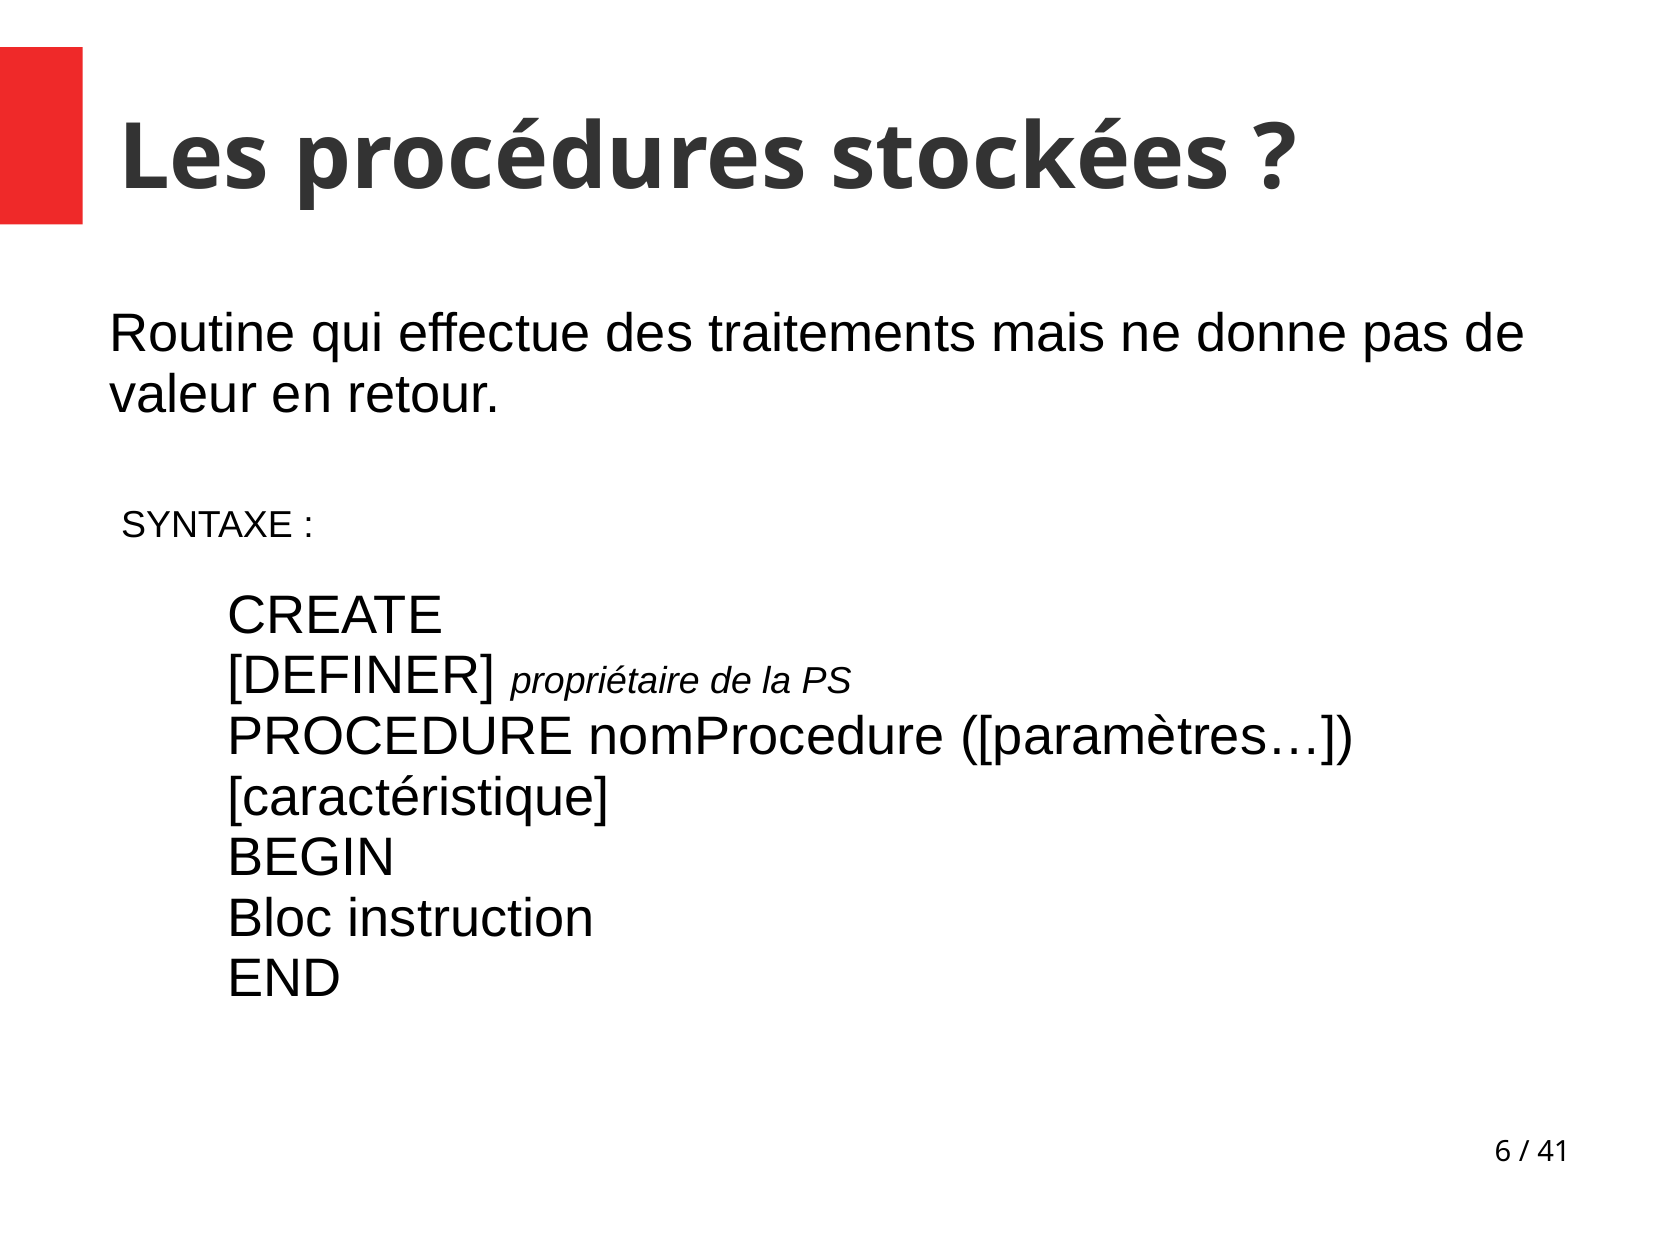

# Les procédures stockées ?
Routine qui effectue des traitements mais ne donne pas de valeur en retour.
SYNTAXE :
CREATE
[DEFINER] propriétaire de la PS
PROCEDURE nomProcedure ([paramètres…])
[caractéristique]
BEGIN
Bloc instruction
END
6